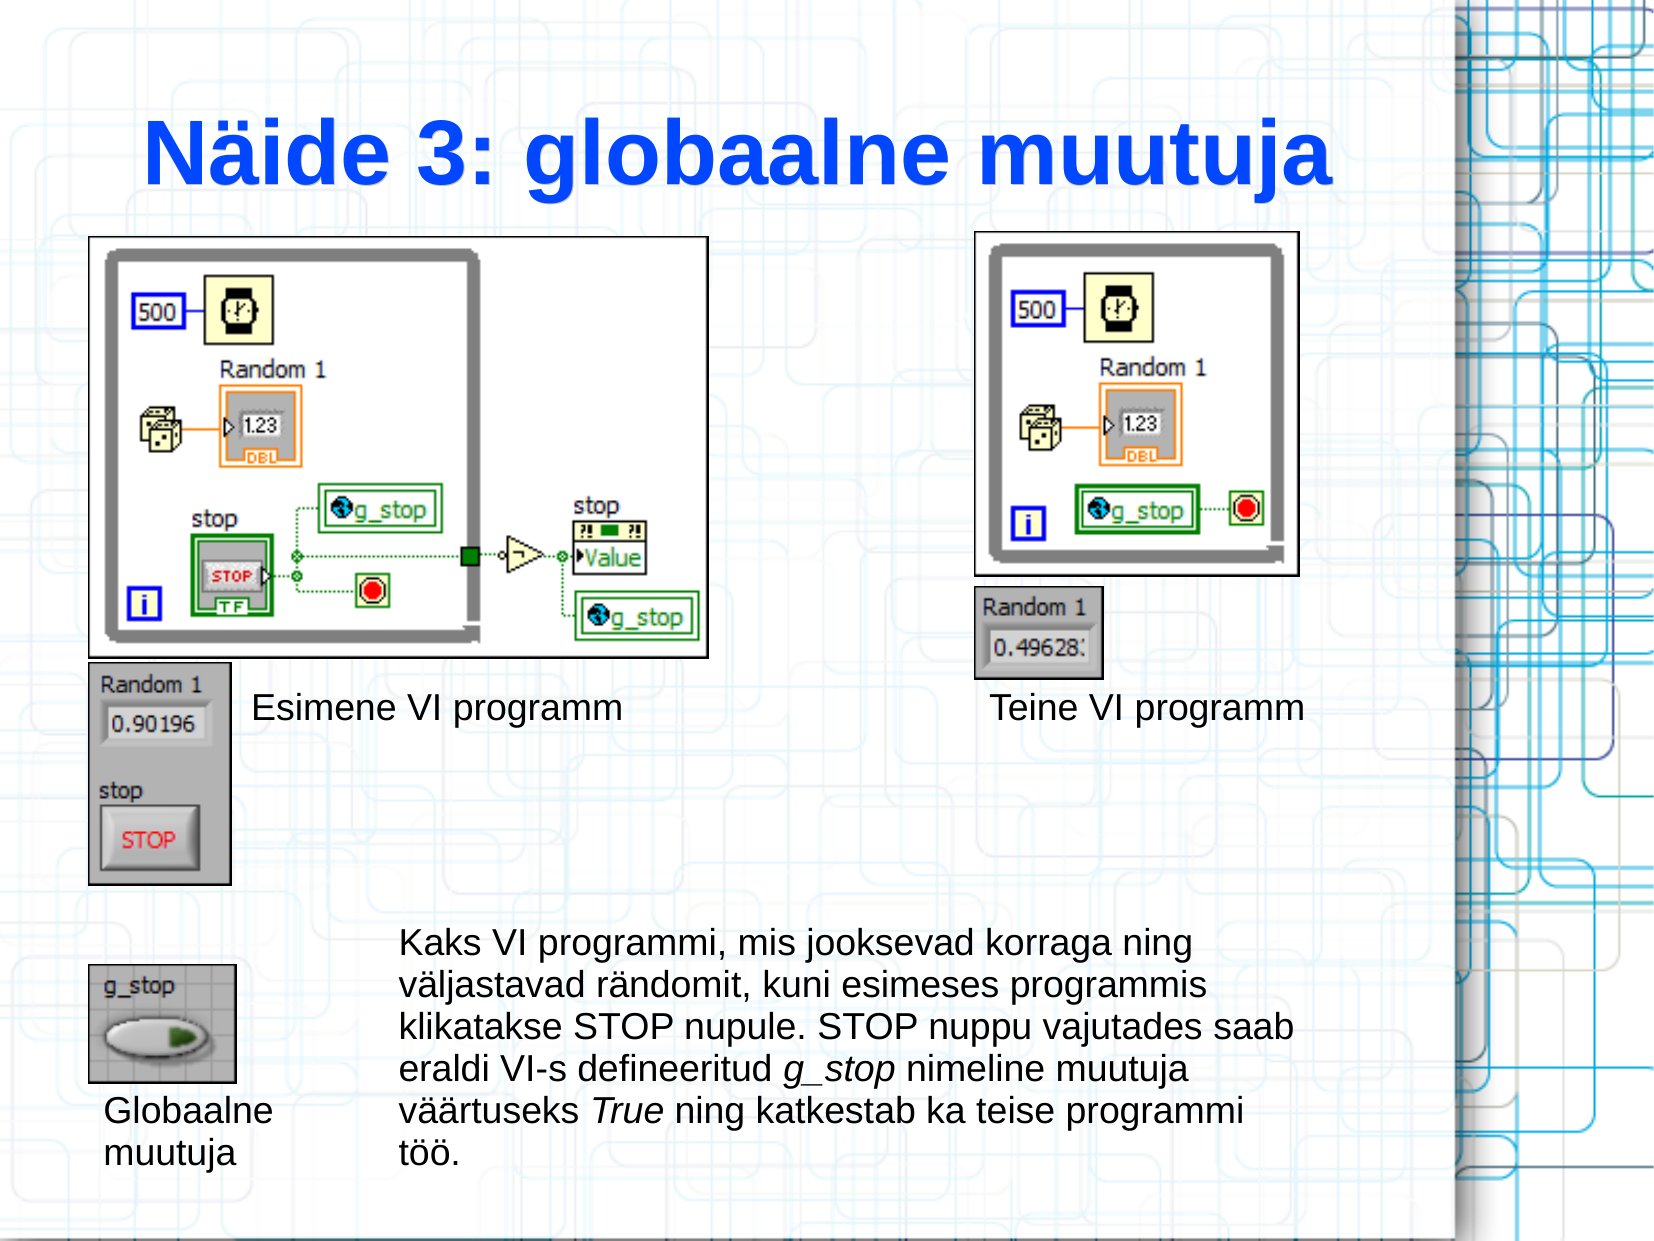

# Näide 3: globaalne muutuja
Esimene VI programm
Teine VI programm
Kaks VI programmi, mis jooksevad korraga ning väljastavad rändomit, kuni esimeses programmis klikatakse STOP nupule. STOP nuppu vajutades saab eraldi VI-s defineeritud g_stop nimeline muutuja väärtuseks True ning katkestab ka teise programmi töö.
Globaalne
muutuja